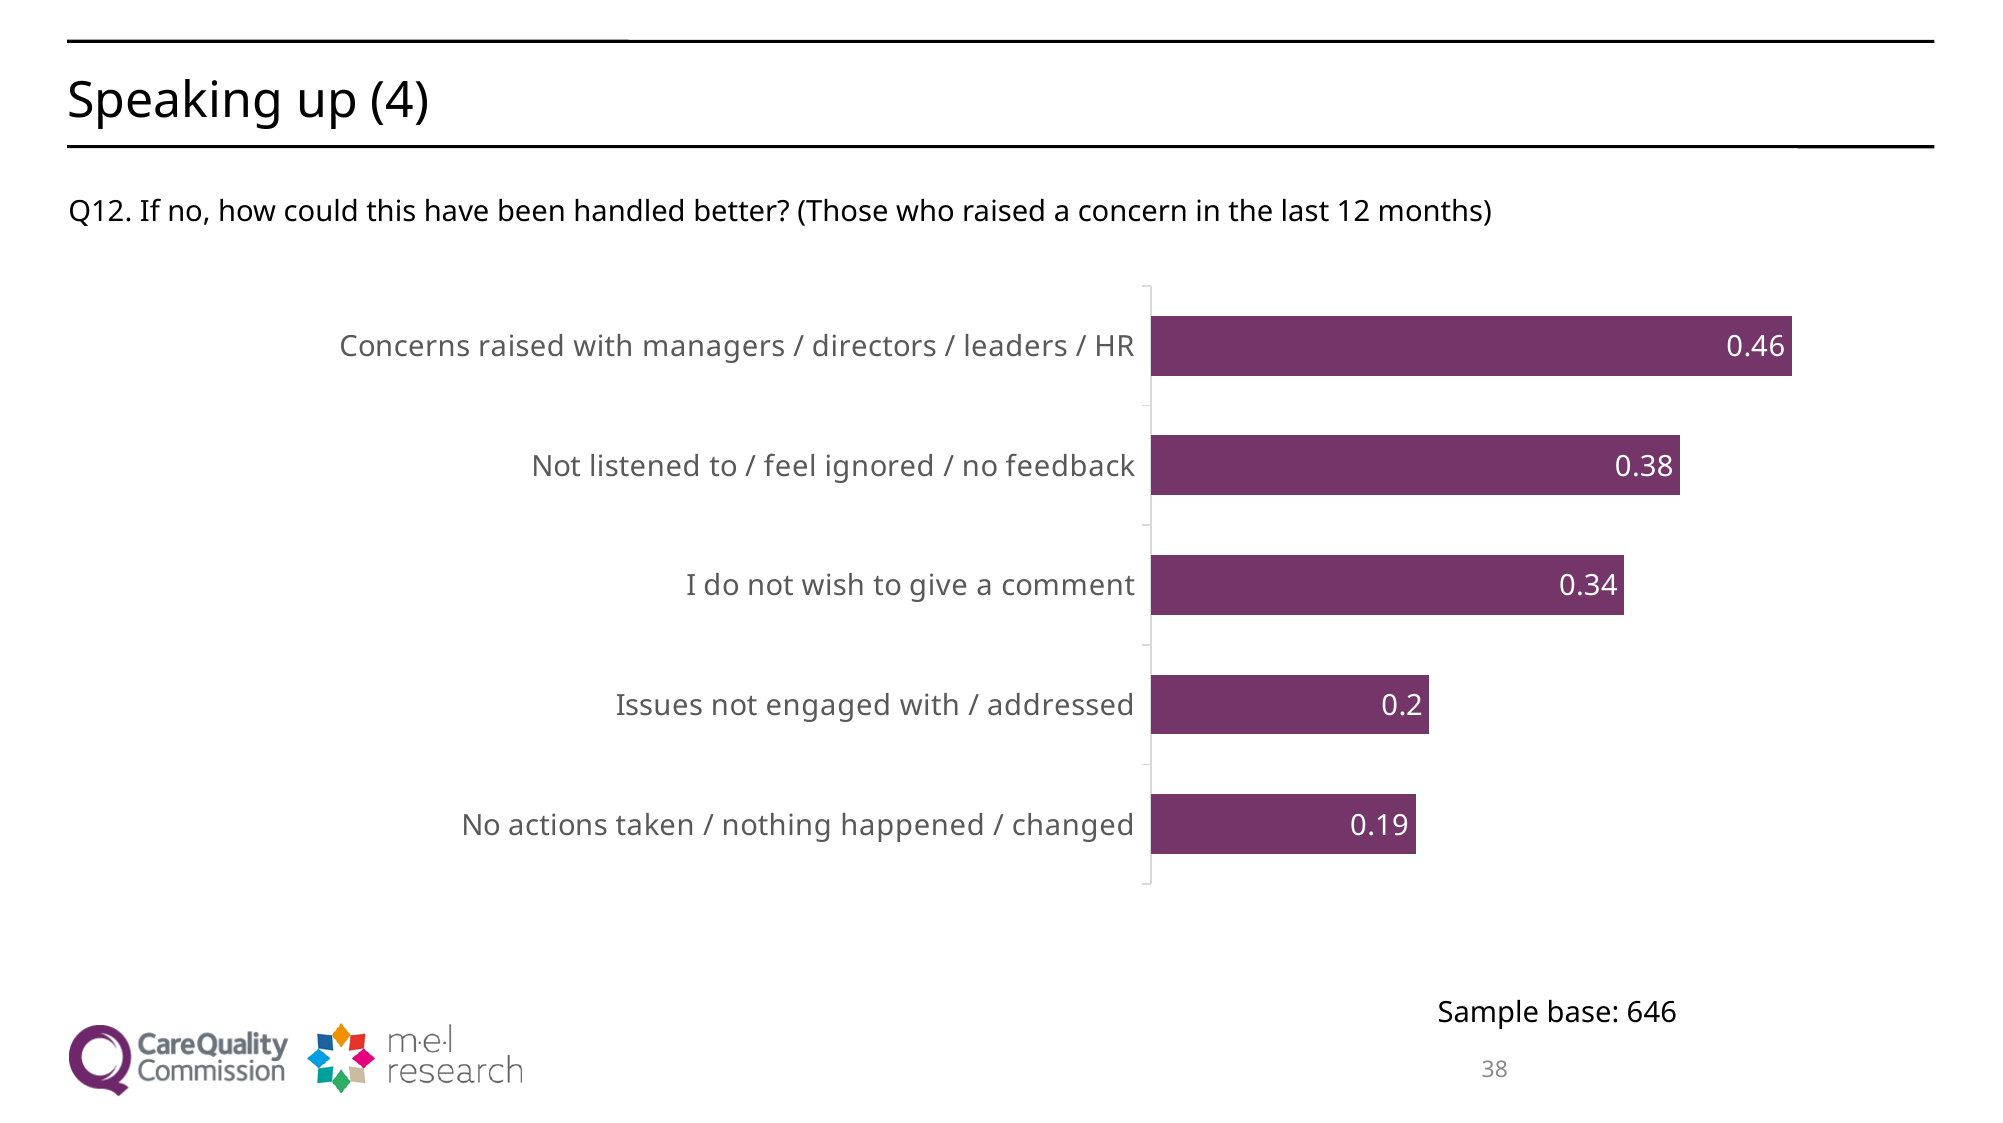

# Speaking up (4)
Q12. If no, how could this have been handled better? (Those who raised a concern in the last 12 months)
### Chart
| Category | x |
|---|---|
| Concerns raised with managers / directors / leaders / HR | 0.46 |
| Not listened to / feel ignored / no feedback | 0.38 |
| I do not wish to give a comment | 0.34 |
| Issues not engaged with / addressed | 0.2 |
| No actions taken / nothing happened / changed | 0.19 |Sample base: 646
35